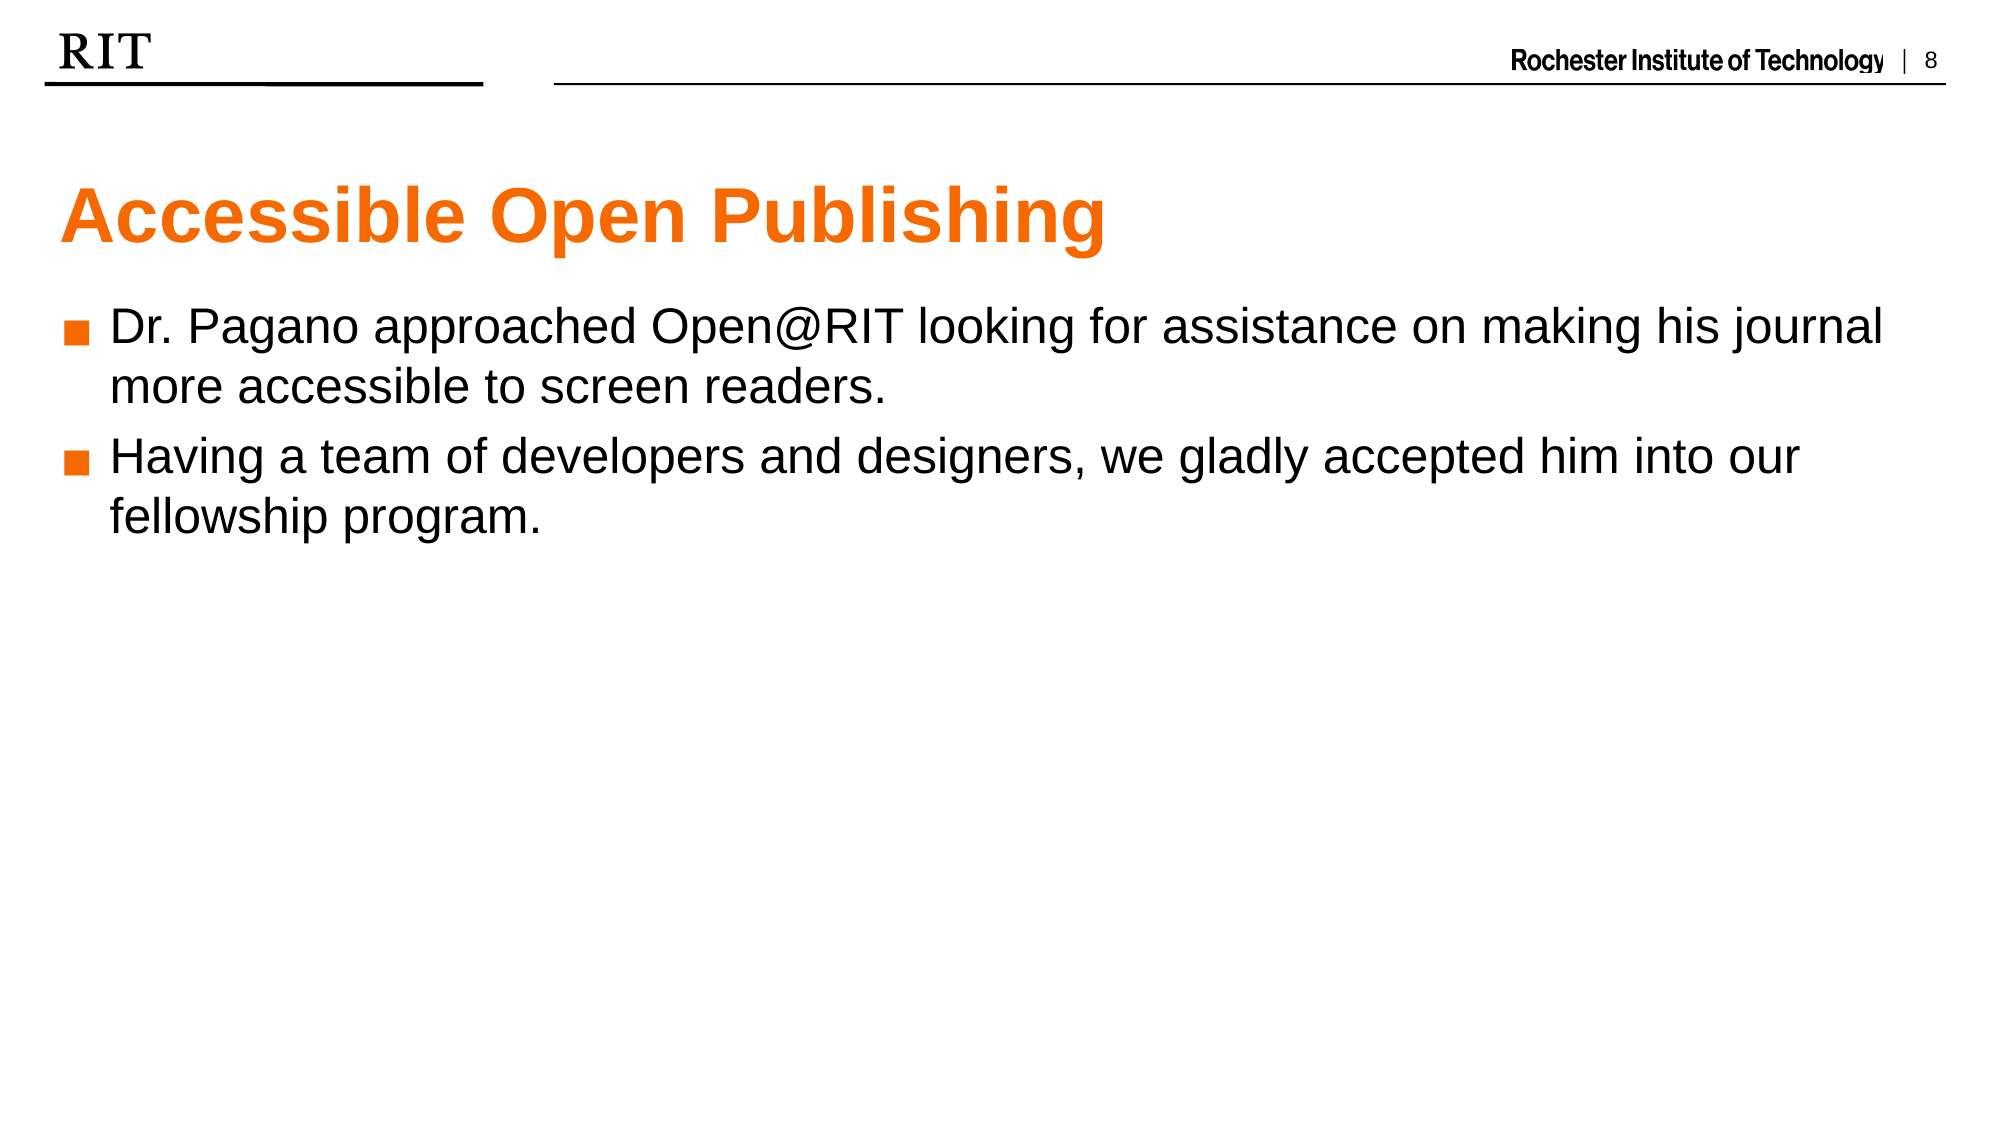

# Accessible Open Publishing
Dr. Pagano approached Open@RIT looking for assistance on making his journal more accessible to screen readers.
Having a team of developers and designers, we gladly accepted him into our fellowship program.